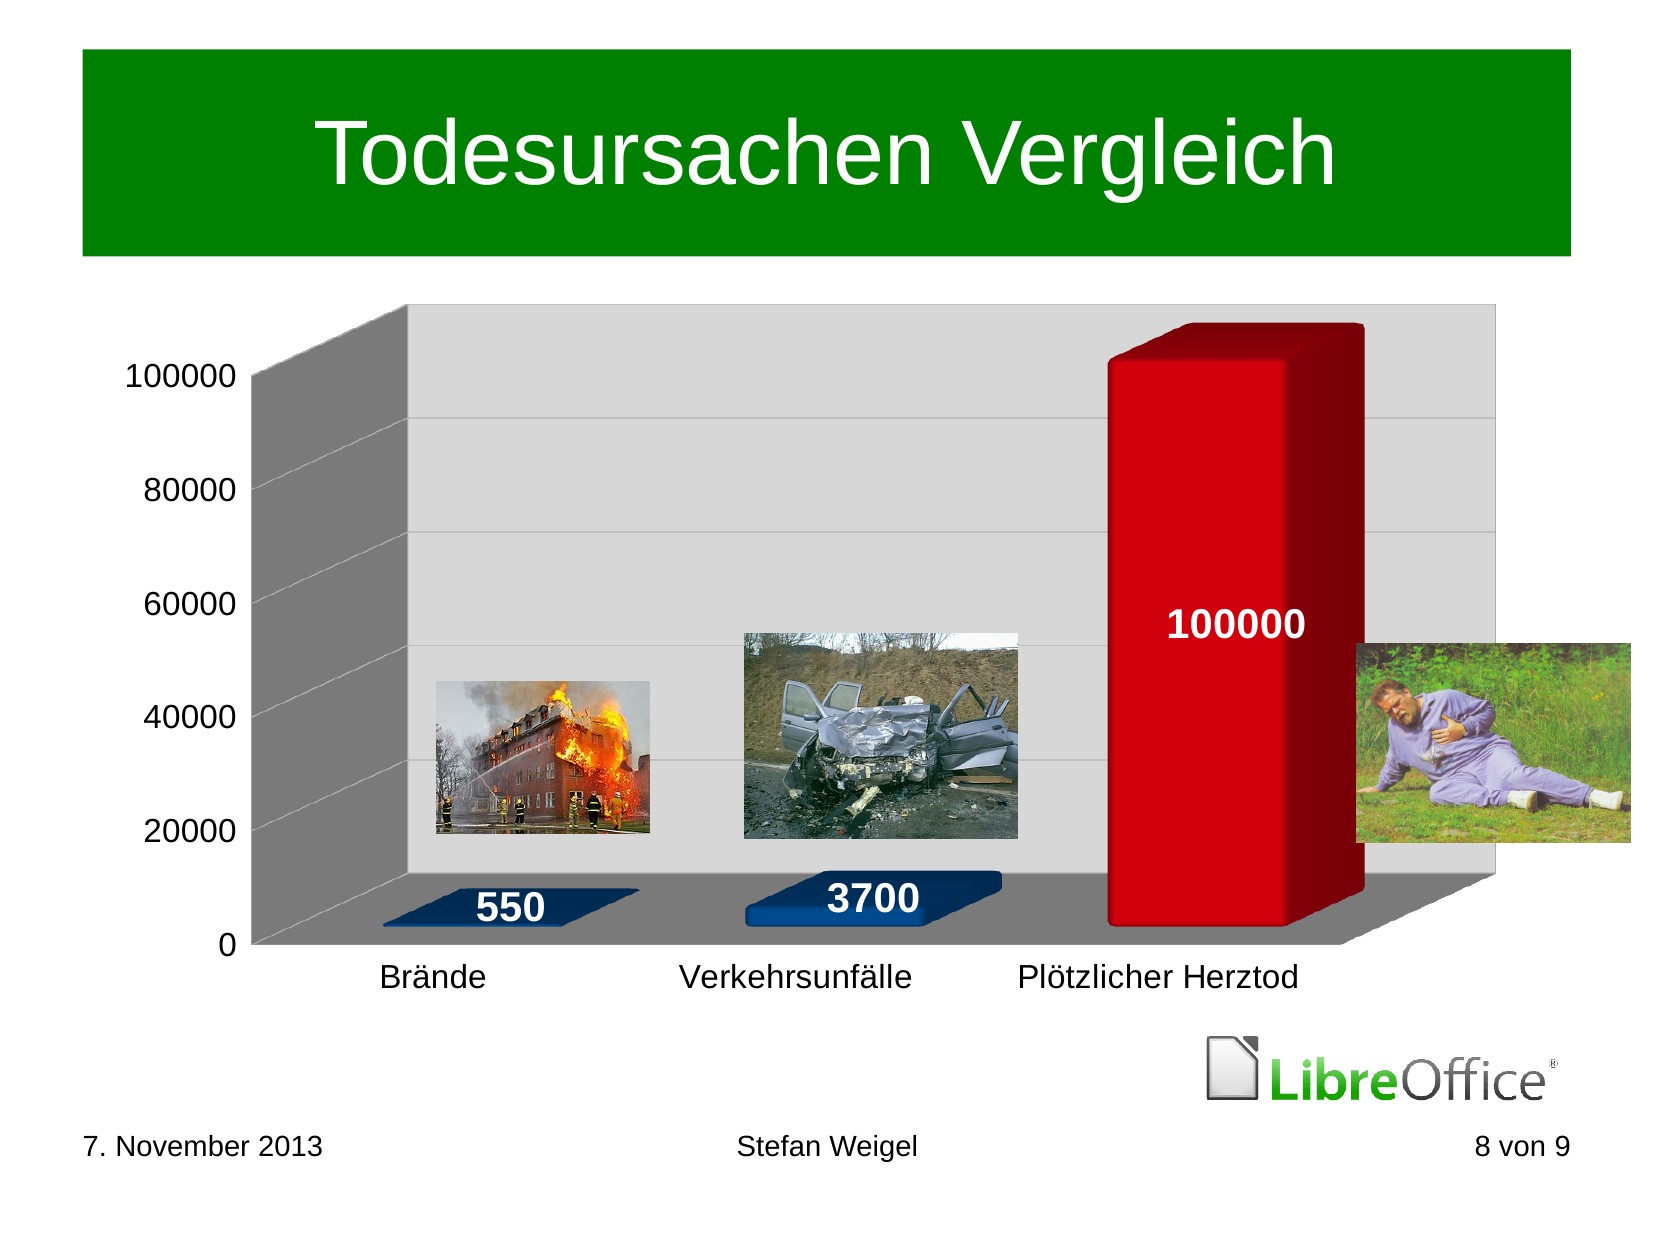

# Todesursachen Vergleich
[unsupported chart]
7. November 2013
Stefan Weigel
8